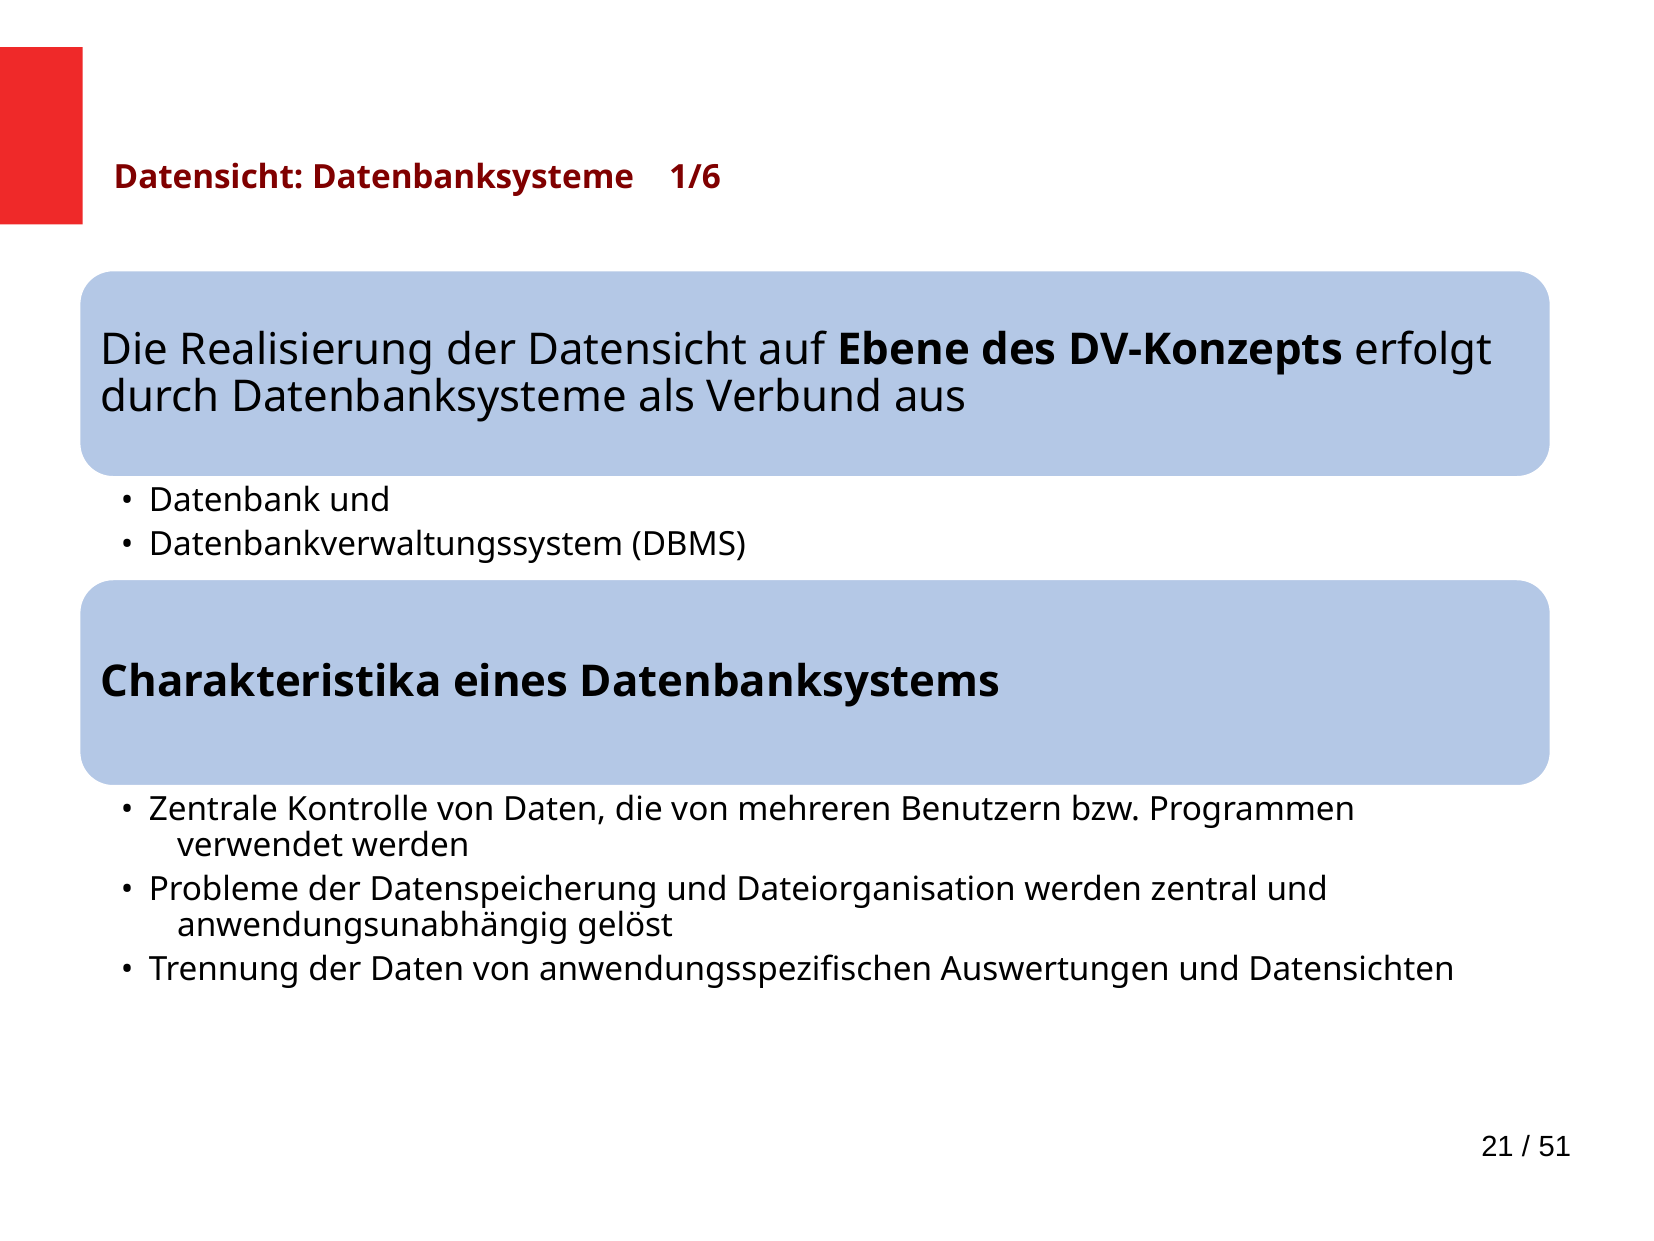

# Datensicht: Datenbanksysteme 1/6
Die Realisierung der Datensicht auf Ebene des DV-Konzepts erfolgt durch Datenbanksysteme als Verbund aus
Datenbank und
Datenbankverwaltungssystem (DBMS)
Charakteristika eines Datenbanksystems
Zentrale Kontrolle von Daten, die von mehreren Benutzern bzw. Programmen verwendet werden
Probleme der Datenspeicherung und Dateiorganisation werden zentral und anwendungsunabhängig gelöst
Trennung der Daten von anwendungsspezifischen Auswertungen und Datensichten
21
© Hochschule Kempten / Prof.Dr.Arthur Kolb
Folie